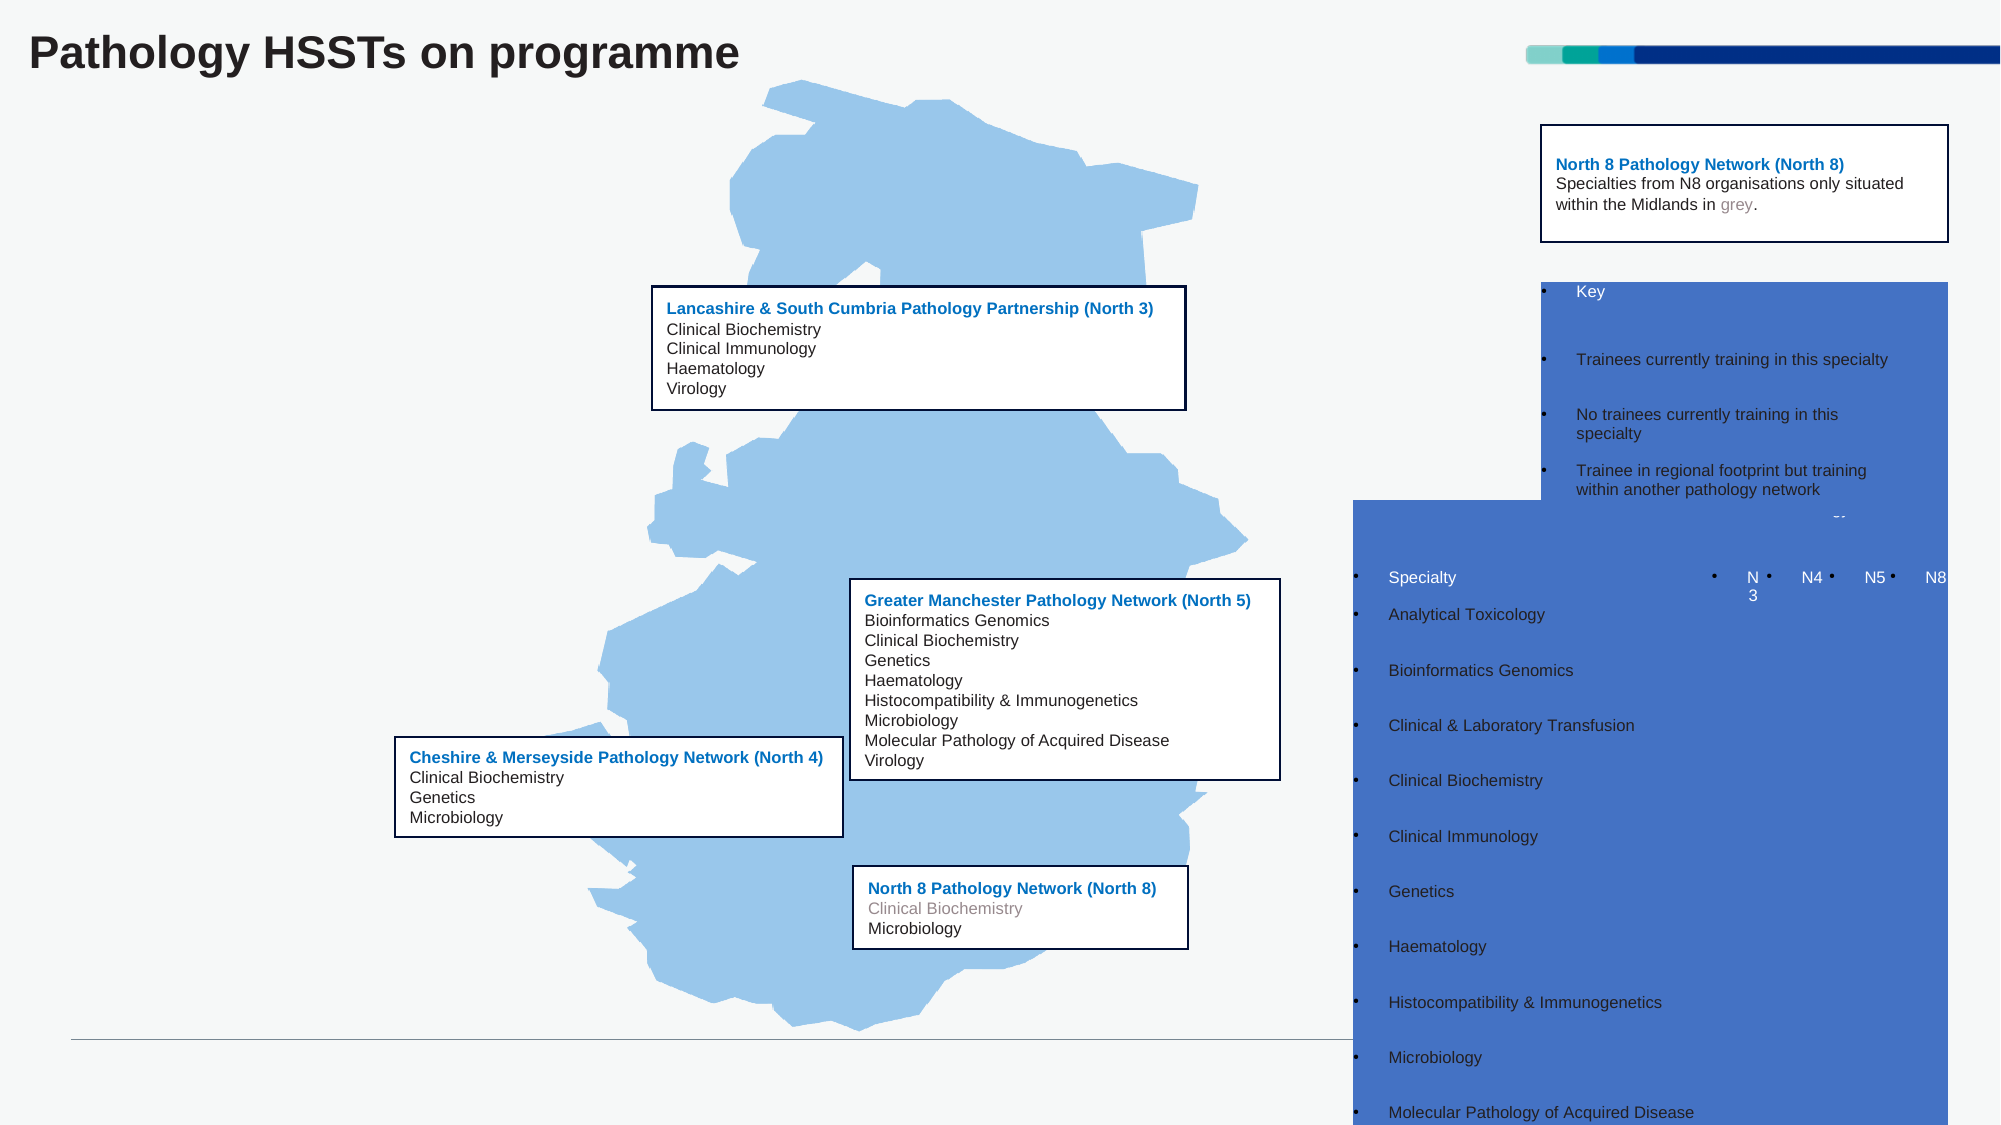

# Pathology HSSTs on programme
North 8 Pathology Network (North 8)
Specialties from N8 organisations only situated within the Midlands in grey.
| Key | |
| --- | --- |
| Trainees currently training in this specialty | |
| No trainees currently training in this specialty | |
| Trainee in regional footprint but training within another pathology network | |
Lancashire & South Cumbria Pathology Partnership (North 3)
Clinical Biochemistry
Clinical Immunology
Haematology
Virology
| | Pathology Network | | | |
| --- | --- | --- | --- | --- |
| Specialty | N3 | N4 | N5 | N8 |
| Analytical Toxicology | | | | |
| Bioinformatics Genomics | | | | |
| Clinical & Laboratory Transfusion | | | | |
| Clinical Biochemistry | | | | |
| Clinical Immunology | | | | |
| Genetics | | | | |
| Haematology | | | | |
| Histocompatibility & Immunogenetics | | | | |
| Microbiology | | | | |
| Molecular Pathology of Acquired Disease | | | | |
| Molecular Pathology of Infection | | | | |
| Virology | | | | |
Greater Manchester Pathology Network (North 5)
Bioinformatics Genomics
Clinical Biochemistry
Genetics
Haematology
Histocompatibility & Immunogenetics
Microbiology
Molecular Pathology of Acquired Disease
Virology
Cheshire & Merseyside Pathology Network (North 4)
Clinical Biochemistry
Genetics
Microbiology
North 8 Pathology Network (North 8)
Clinical Biochemistry
Microbiology